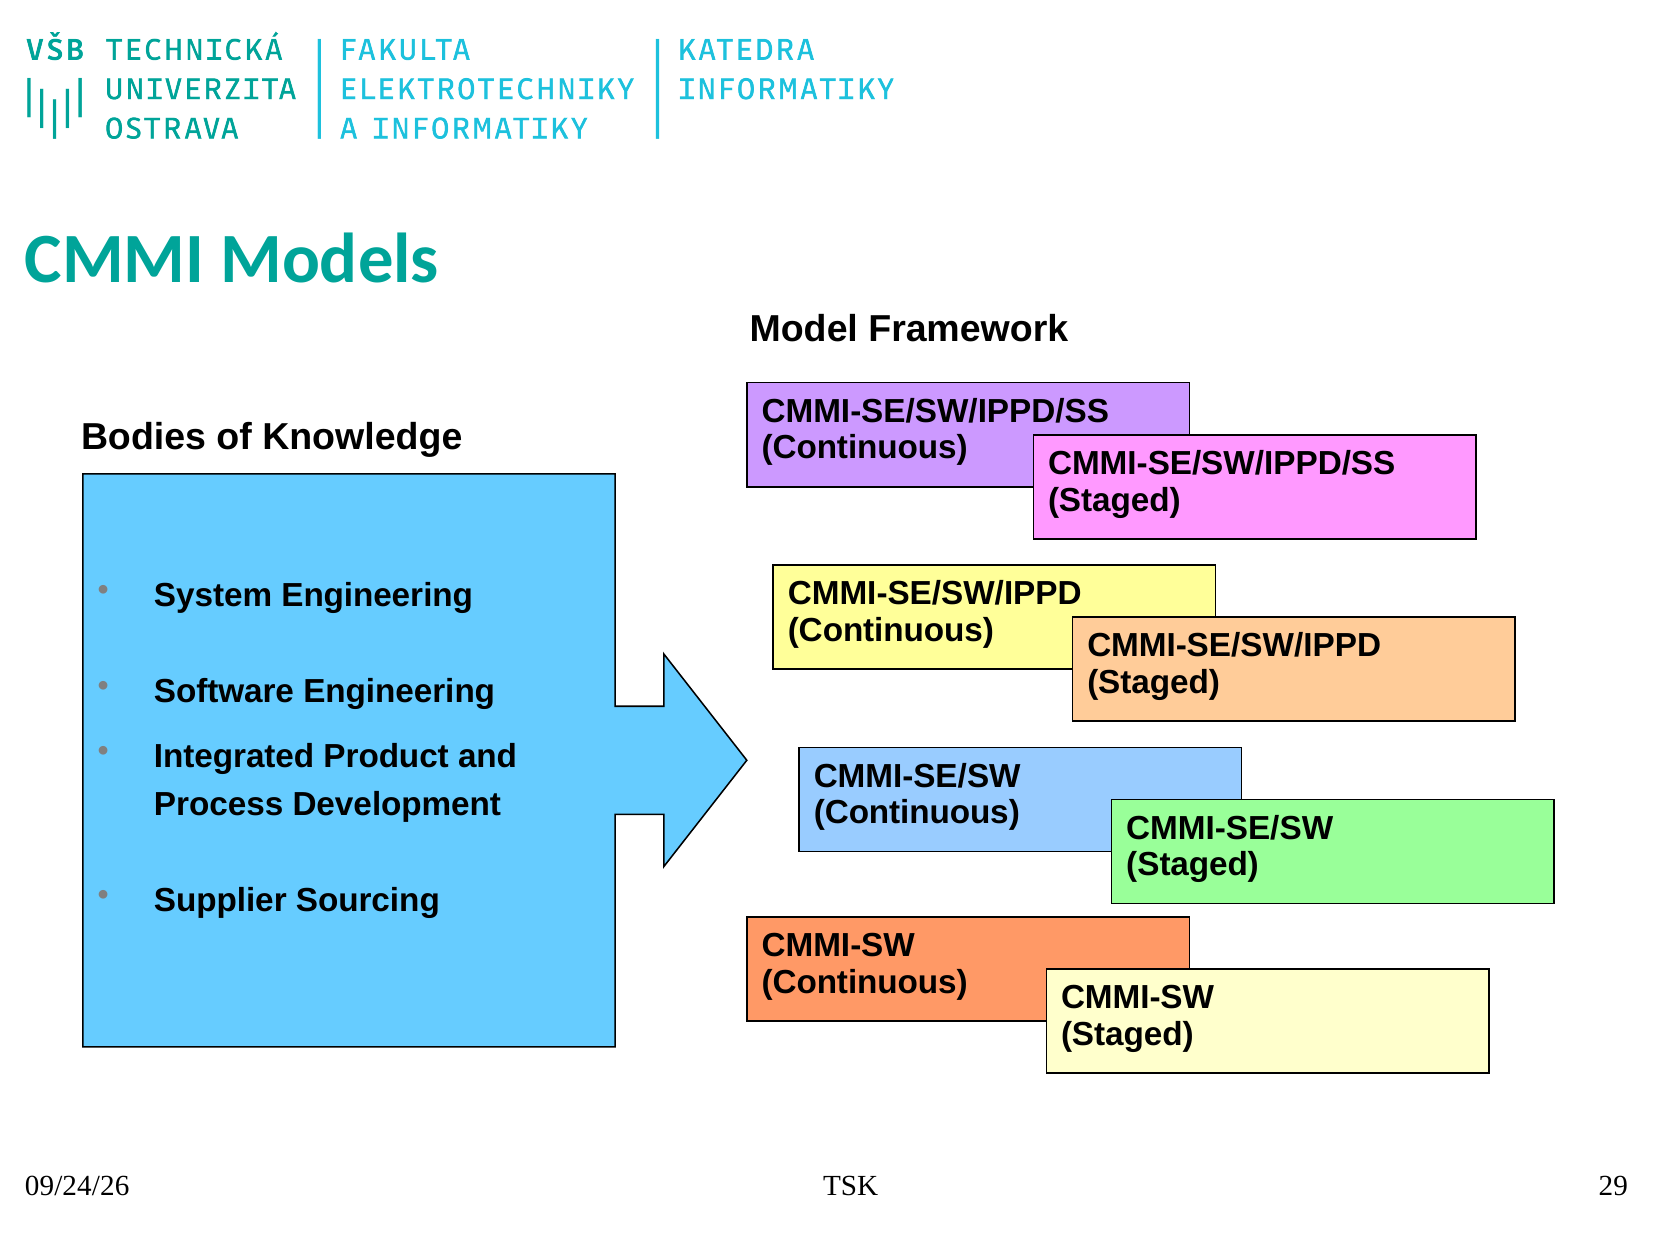

# CMMI Models
Model Framework
CMMI-SE/SW/IPPD/SS
(Continuous)
Bodies of Knowledge
CMMI-SE/SW/IPPD/SS
(Staged)
System Engineering
Software Engineering
Integrated Product and Process Development
Supplier Sourcing
CMMI-SE/SW/IPPD
(Continuous)
CMMI-SE/SW/IPPD
(Staged)
CMMI-SE/SW
(Continuous)
CMMI-SE/SW
(Staged)
CMMI-SW
(Continuous)
CMMI-SW
(Staged)
TSK
29